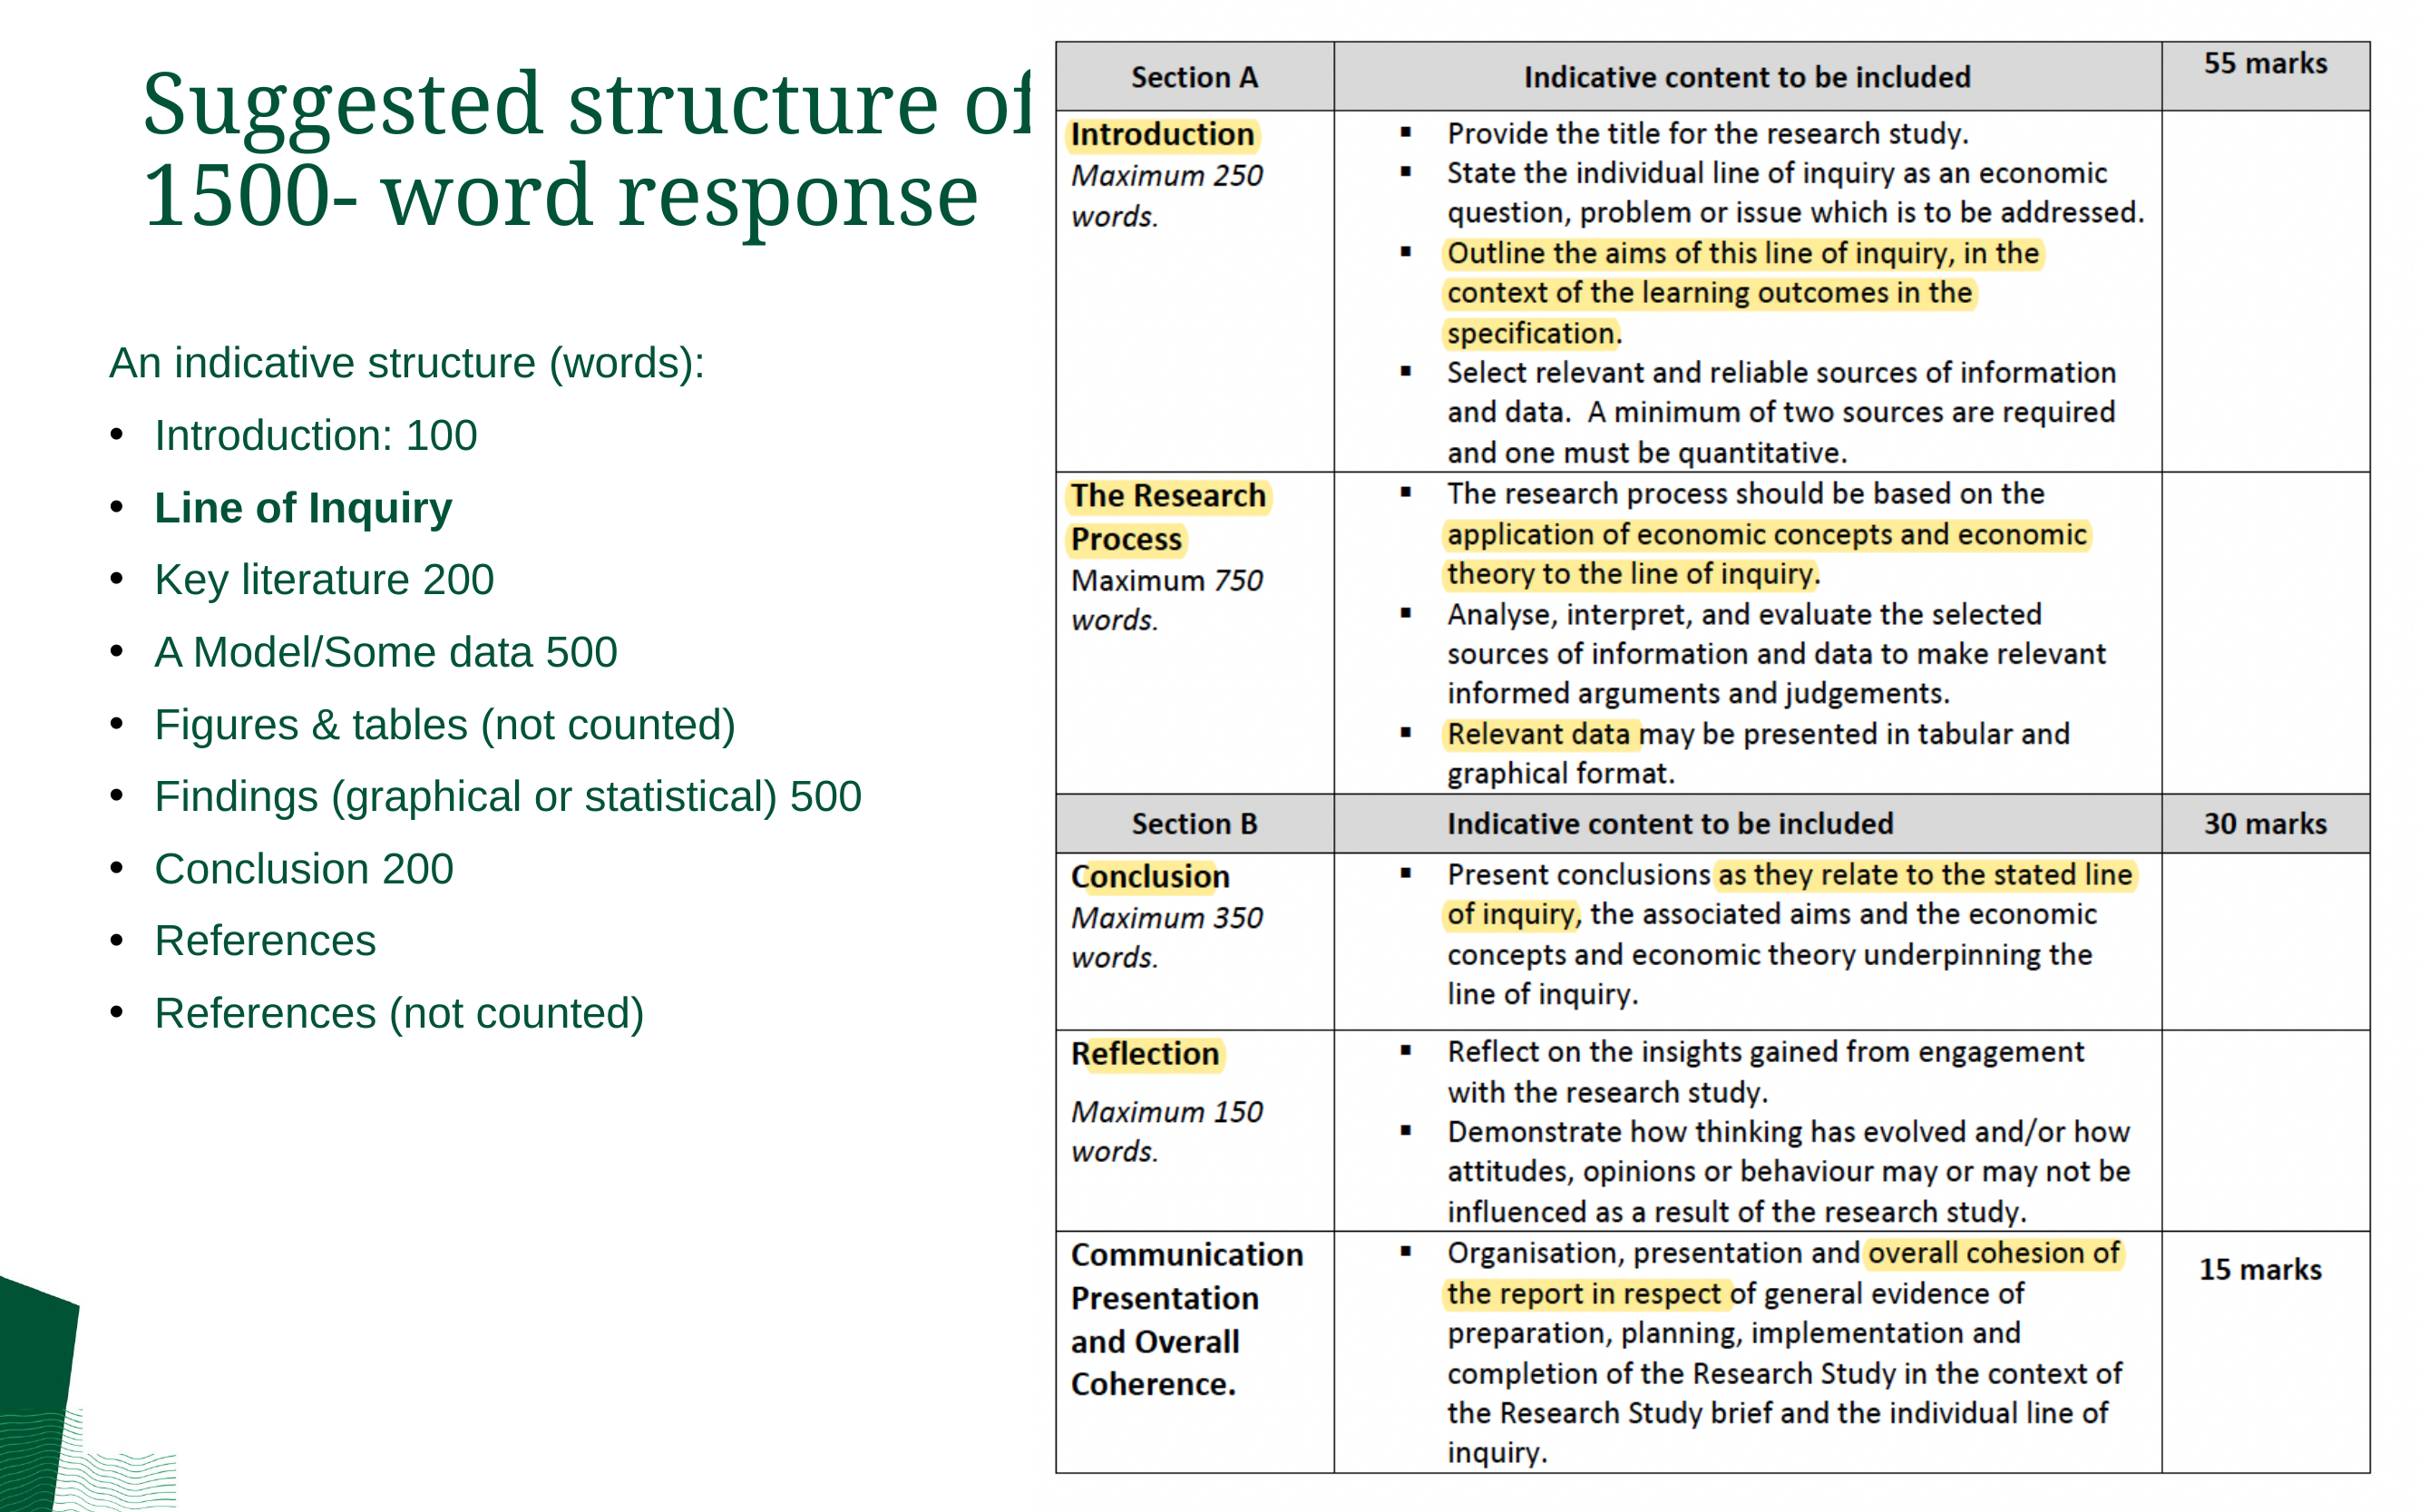

# Suggested structure of a 1500- word response
An indicative structure (words):
Introduction: 100
Line of Inquiry
Key literature 200
A Model/Some data 500
Figures & tables (not counted)
Findings (graphical or statistical) 500
Conclusion 200
References
References (not counted)